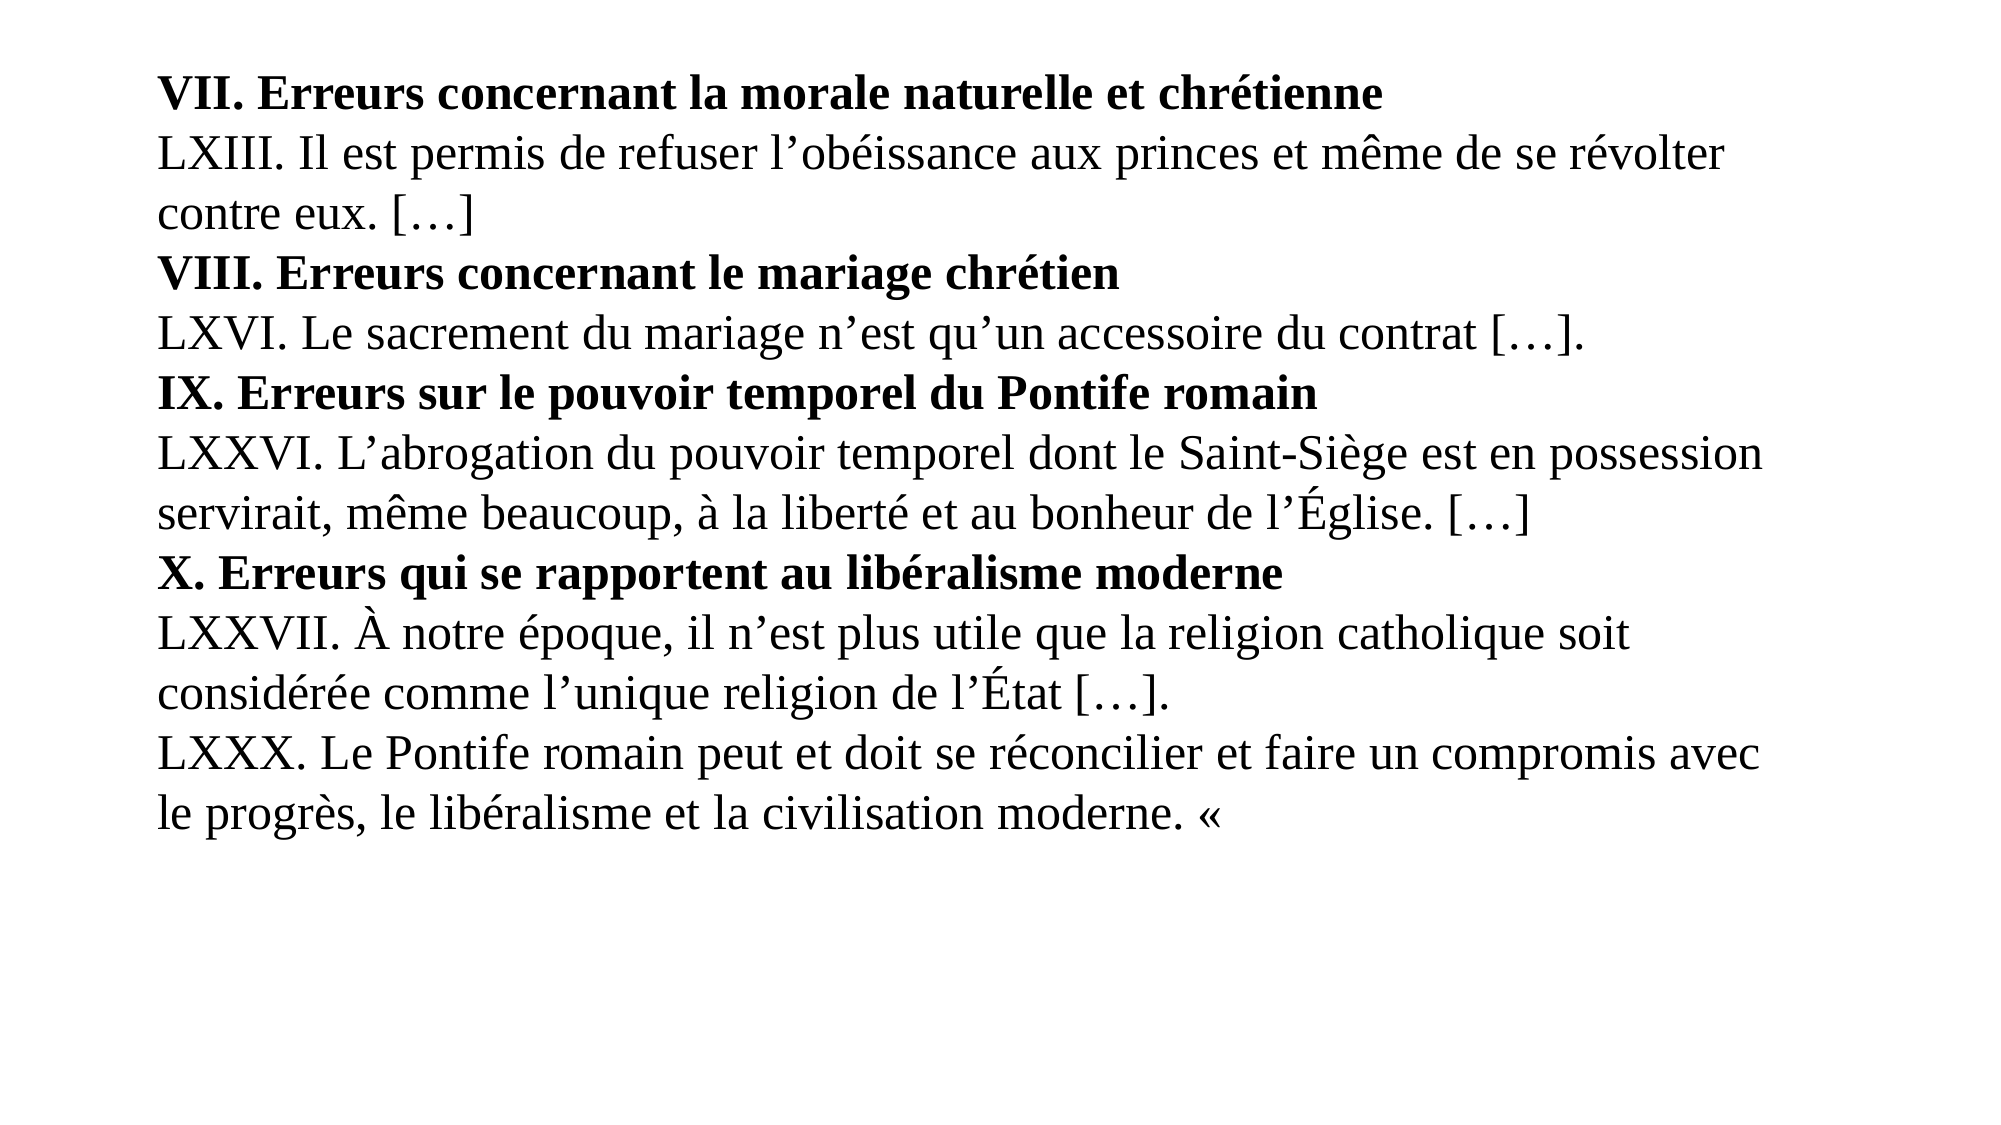

VII. Erreurs concernant la morale naturelle et chrétienne
LXIII. Il est permis de refuser l’obéissance aux princes et même de se révolter contre eux. […]
VIII. Erreurs concernant le mariage chrétien
LXVI. Le sacrement du mariage n’est qu’un accessoire du contrat […].
IX. Erreurs sur le pouvoir temporel du Pontife romain
LXXVI. L’abrogation du pouvoir temporel dont le Saint-Siège est en possession servirait, même beaucoup, à la liberté et au bonheur de l’Église. […]
X. Erreurs qui se rapportent au libéralisme moderne
LXXVII. À notre époque, il n’est plus utile que la religion catholique soit considérée comme l’unique religion de l’État […].
LXXX. Le Pontife romain peut et doit se réconcilier et faire un compromis avec le progrès, le libéralisme et la civilisation moderne. «